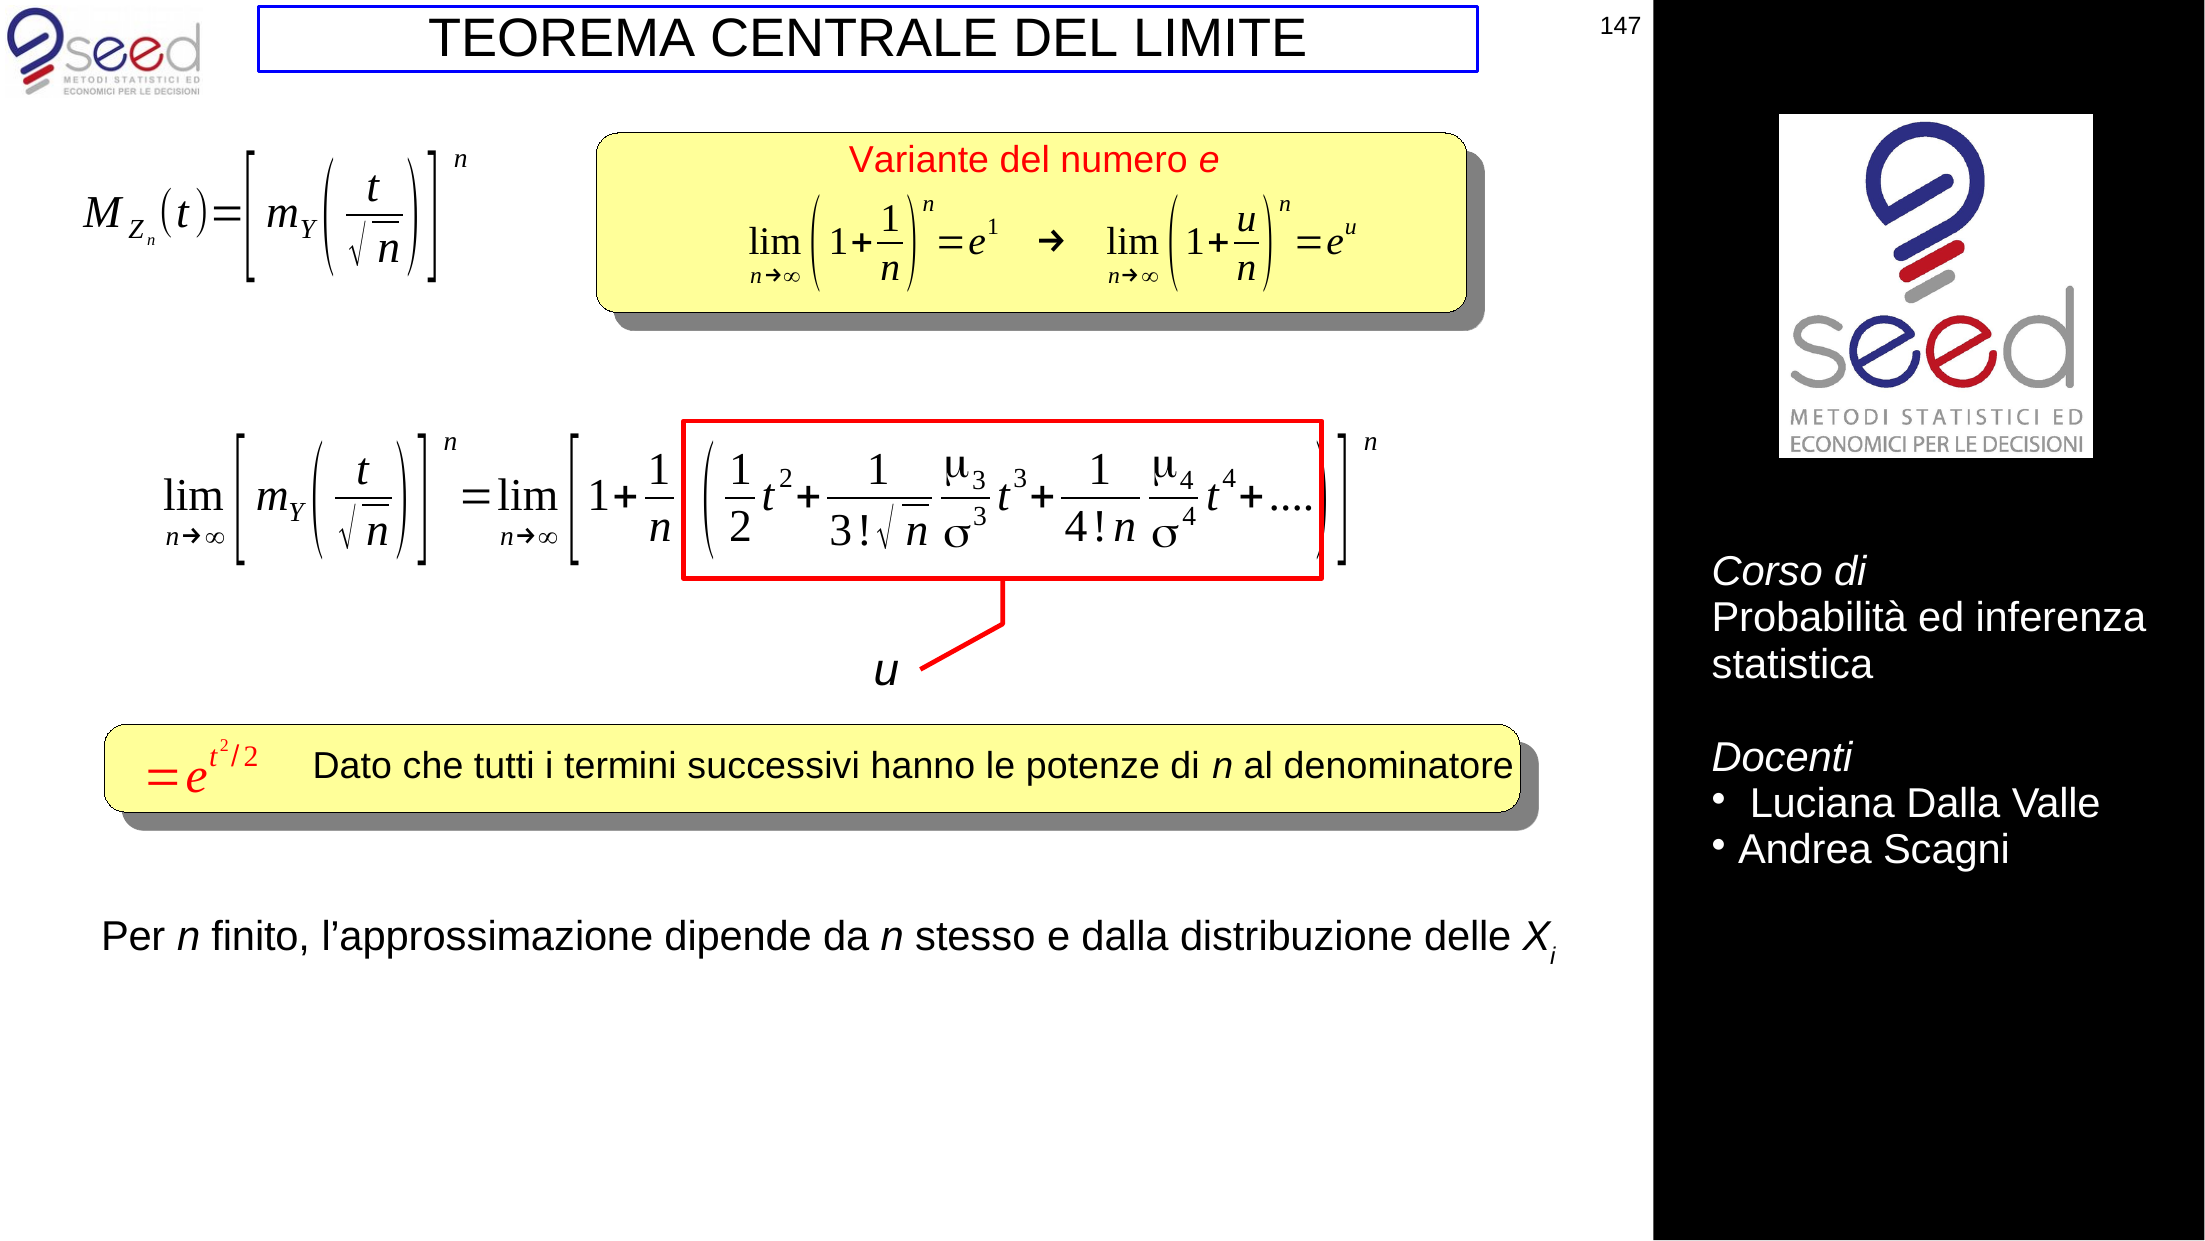

TEOREMA CENTRALE DEL LIMITE
Variante del numero e
u
Dato che tutti i termini successivi hanno le potenze di n al denominatore
Per n finito, l’approssimazione dipende da n stesso e dalla distribuzione delle Xi